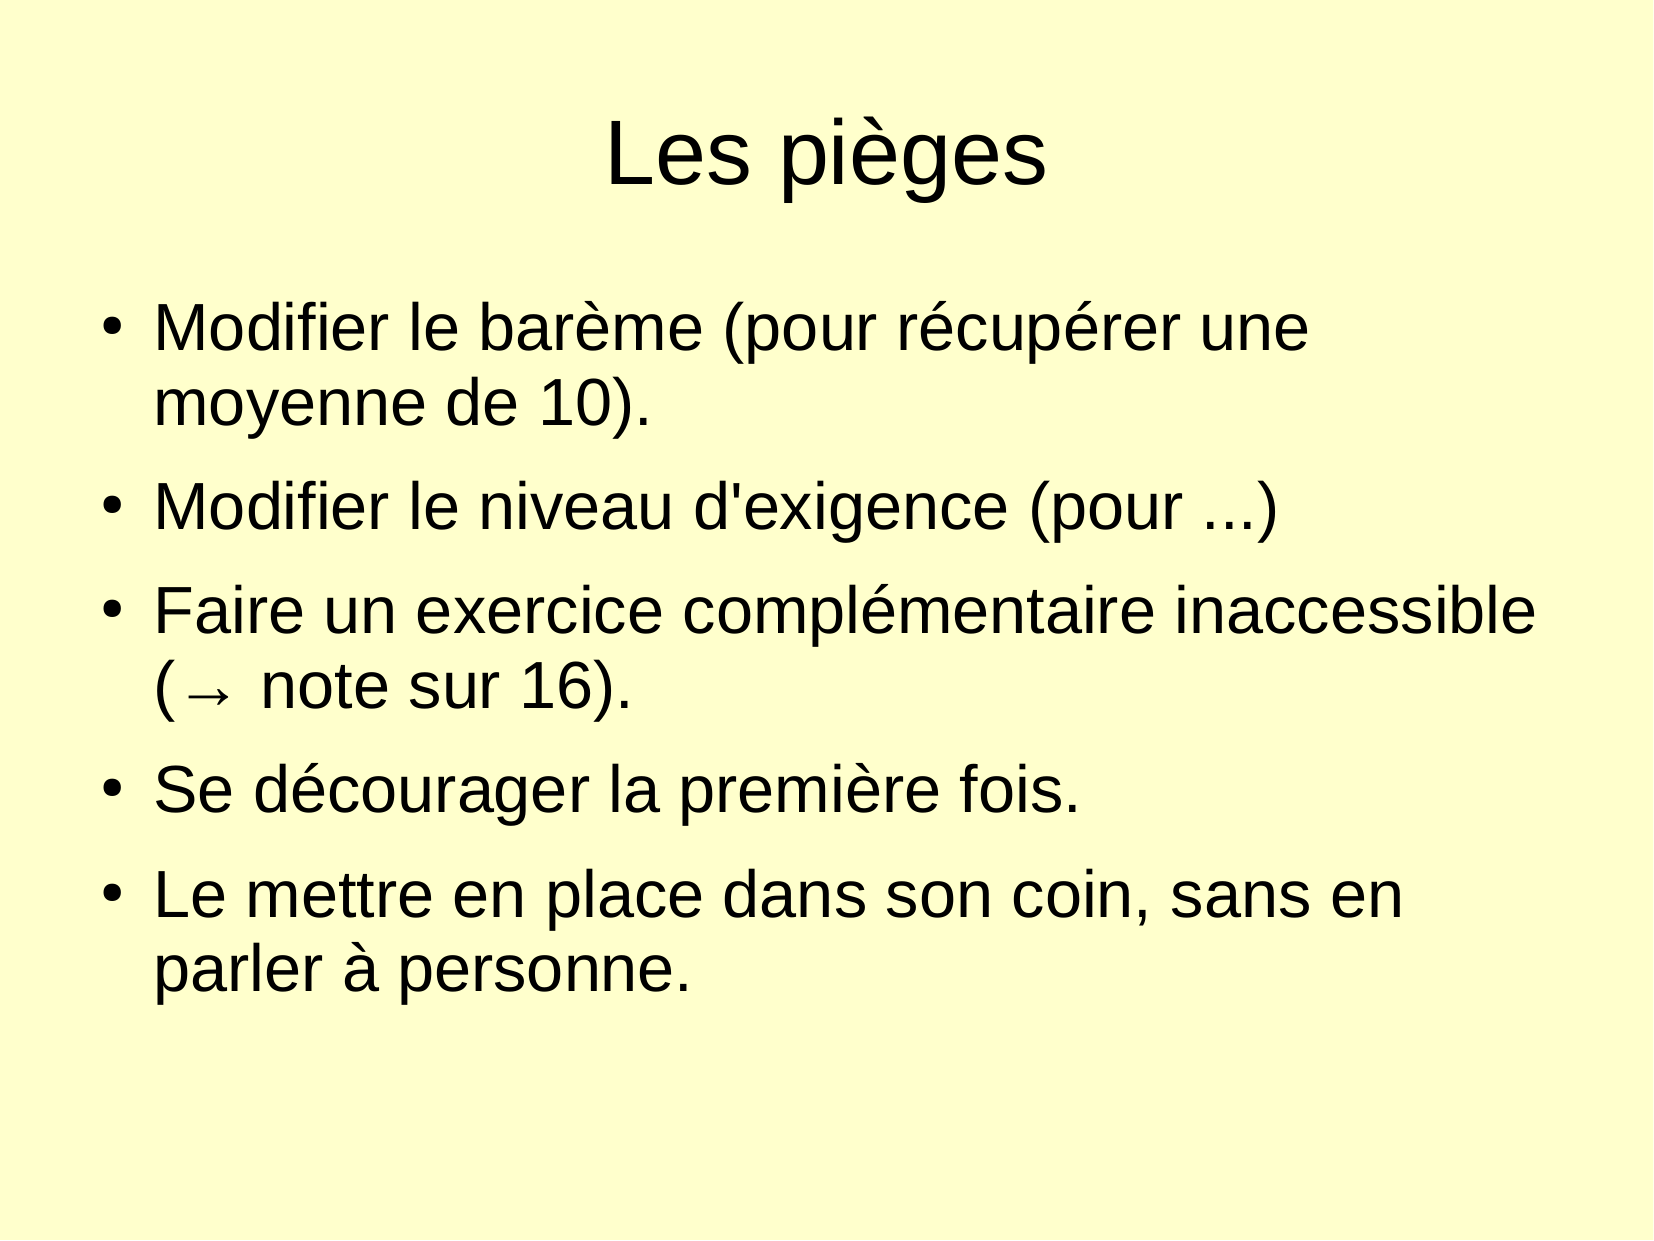

# Les pièges
Modifier le barème (pour récupérer une moyenne de 10).
Modifier le niveau d'exigence (pour ...)
Faire un exercice complémentaire inaccessible (→ note sur 16).
Se décourager la première fois.
Le mettre en place dans son coin, sans en parler à personne.